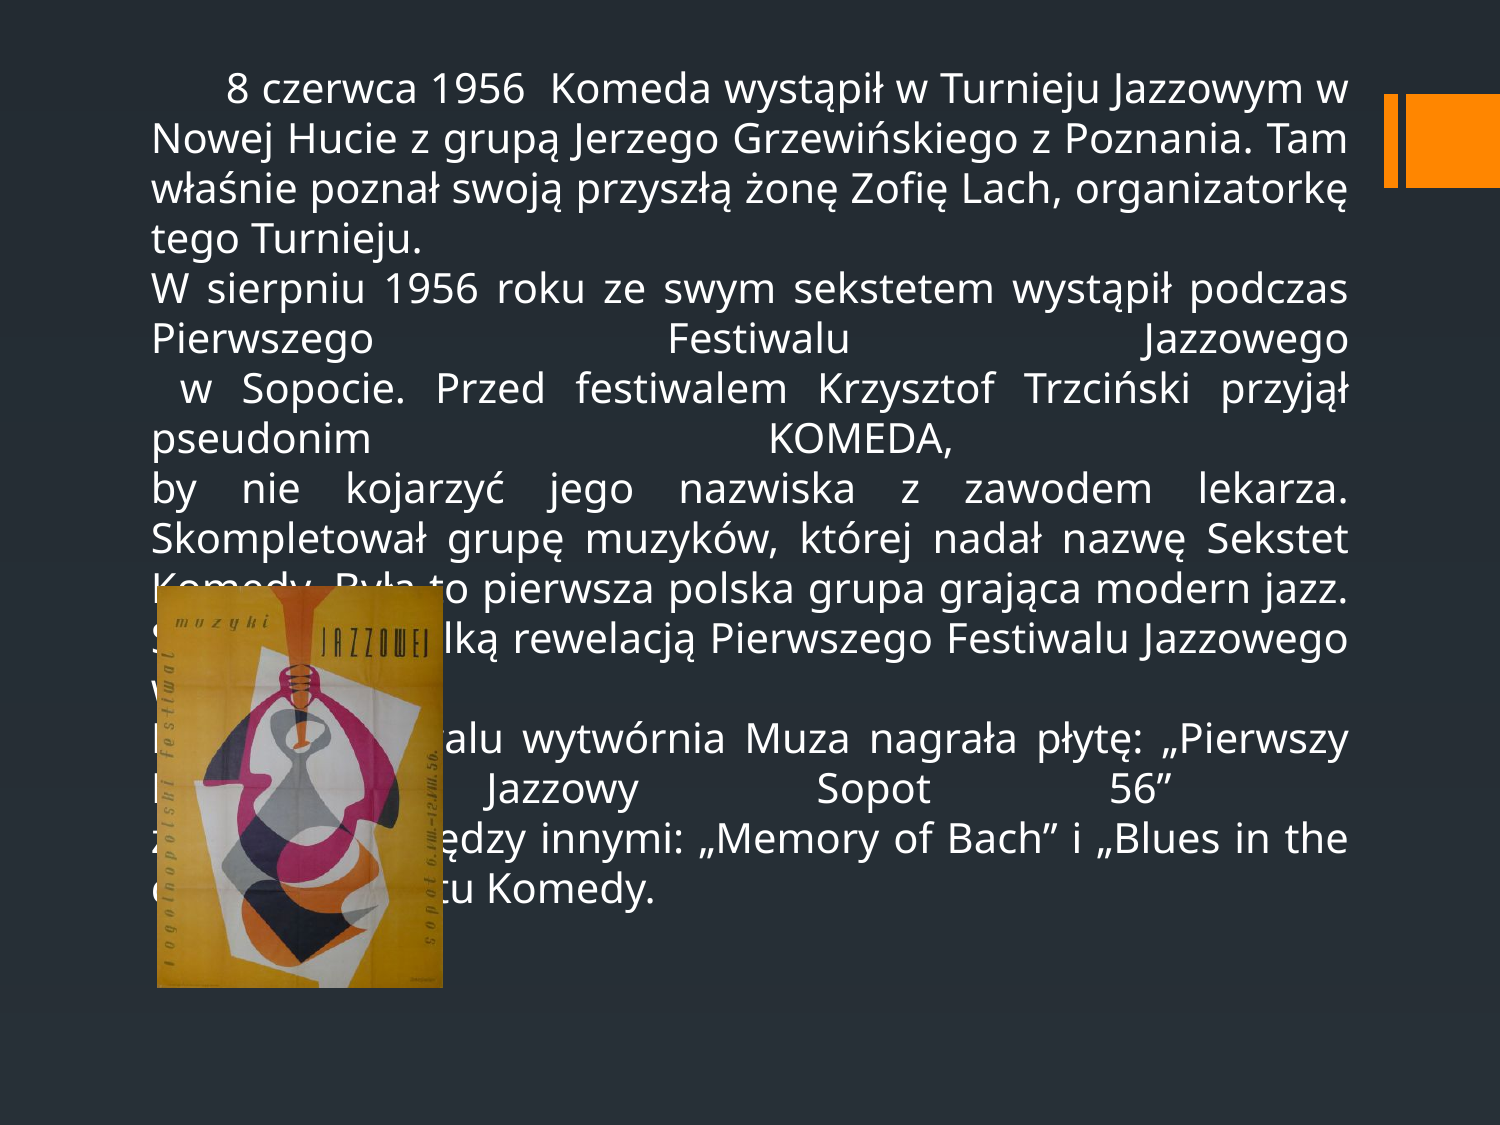

8 czerwca 1956 Komeda wystąpił w Turnieju Jazzowym w Nowej Hucie z grupą Jerzego Grzewińskiego z Poznania. Tam właśnie poznał swoją przyszłą żonę Zofię Lach, organizatorkę tego Turnieju.
W sierpniu 1956 roku ze swym sekstetem wystąpił podczas Pierwszego Festiwalu Jazzowego
 w Sopocie. Przed festiwalem Krzysztof Trzciński przyjął pseudonim KOMEDA,
by nie kojarzyć jego nazwiska z zawodem lekarza. Skompletował grupę muzyków, której nadał nazwę Sekstet Komedy. Była to pierwsza polska grupa grająca modern jazz. Sekstet był wielką rewelacją Pierwszego Festiwalu Jazzowego w Sopocie.
Podczas festiwalu wytwórnia Muza nagrała płytę: „Pierwszy Festiwal Jazzowy Sopot 56”
z utworami między innymi: „Memory of Bach” i „Blues in the corner” Sekstetu Komedy.
 Plakat Jerzego Skarżyńskiego „Sopot 56”.